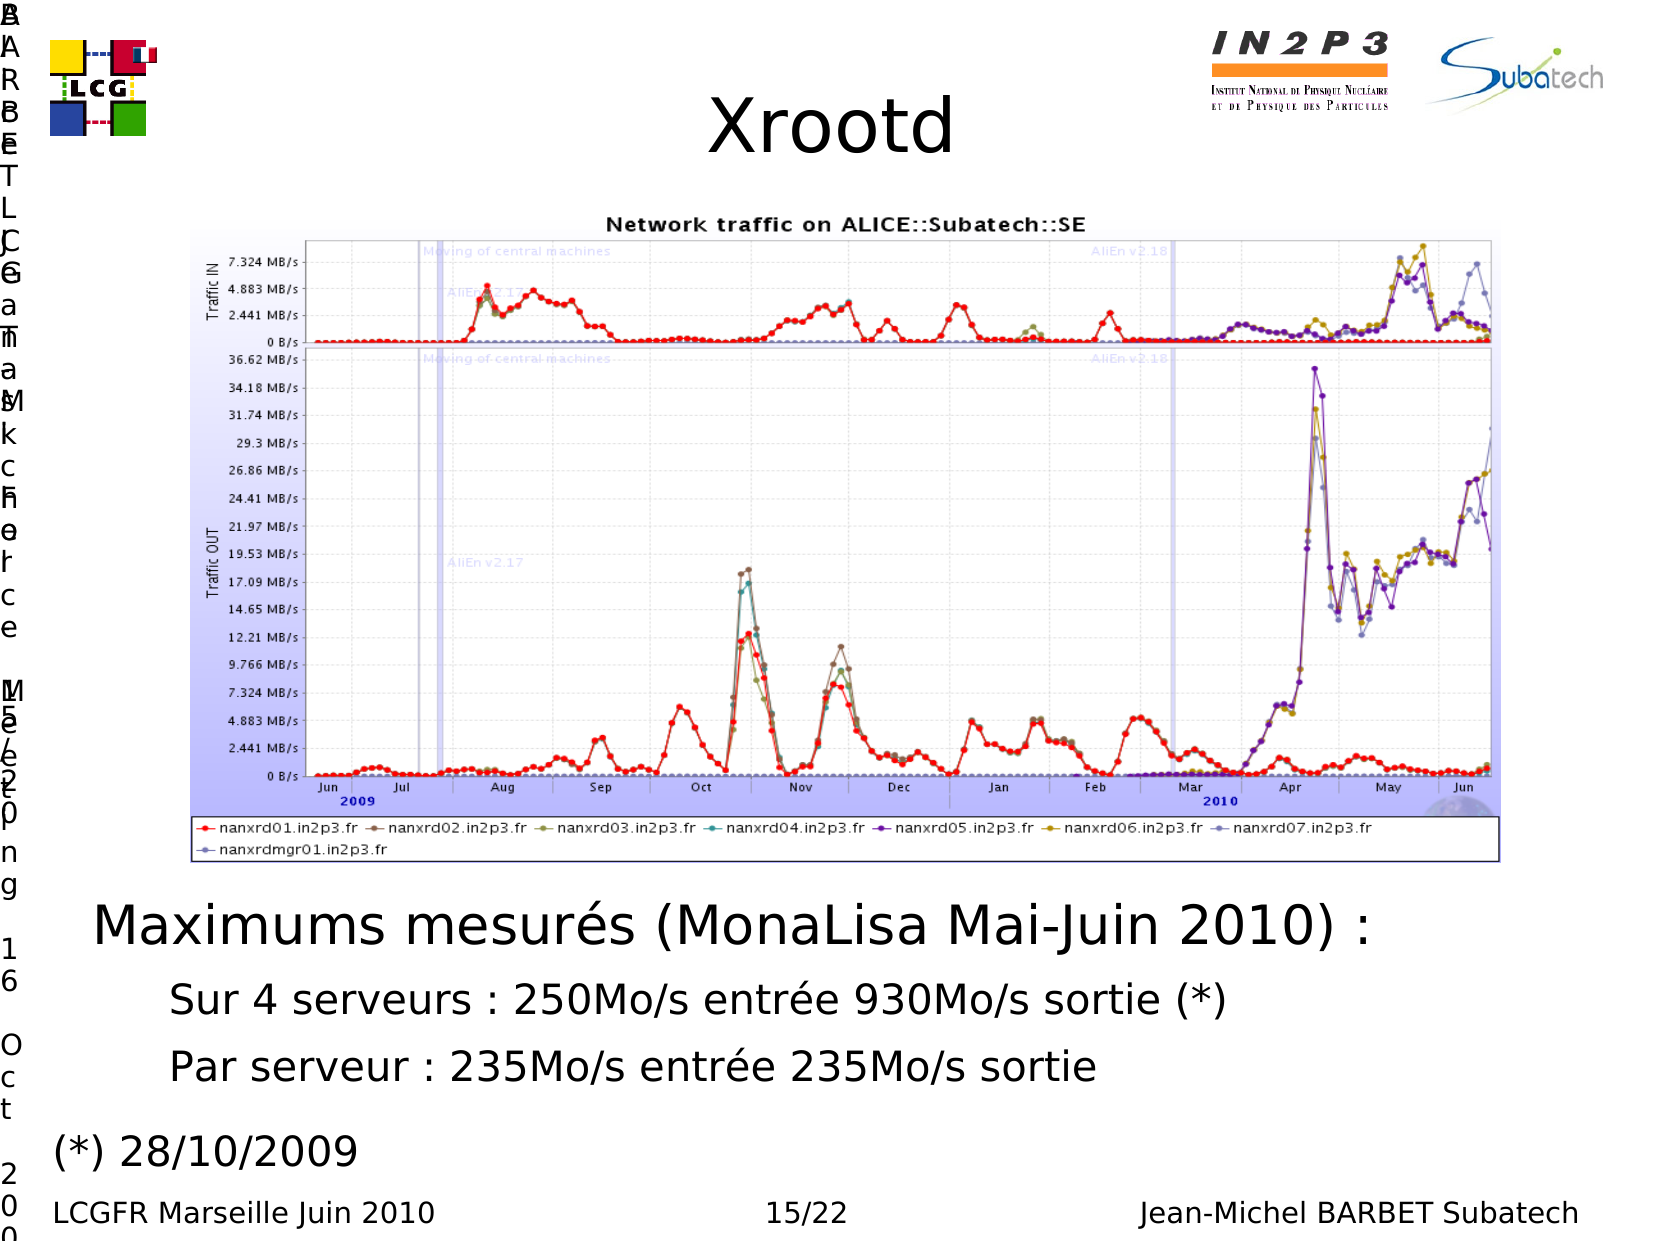

# Xrootd
Maximums mesurés (MonaLisa Mai-Juin 2010) :
Sur 4 serveurs : 250Mo/s entrée 930Mo/s sortie (*)
Par serveur : 235Mo/s entrée 235Mo/s sortie
(*) 28/10/2009